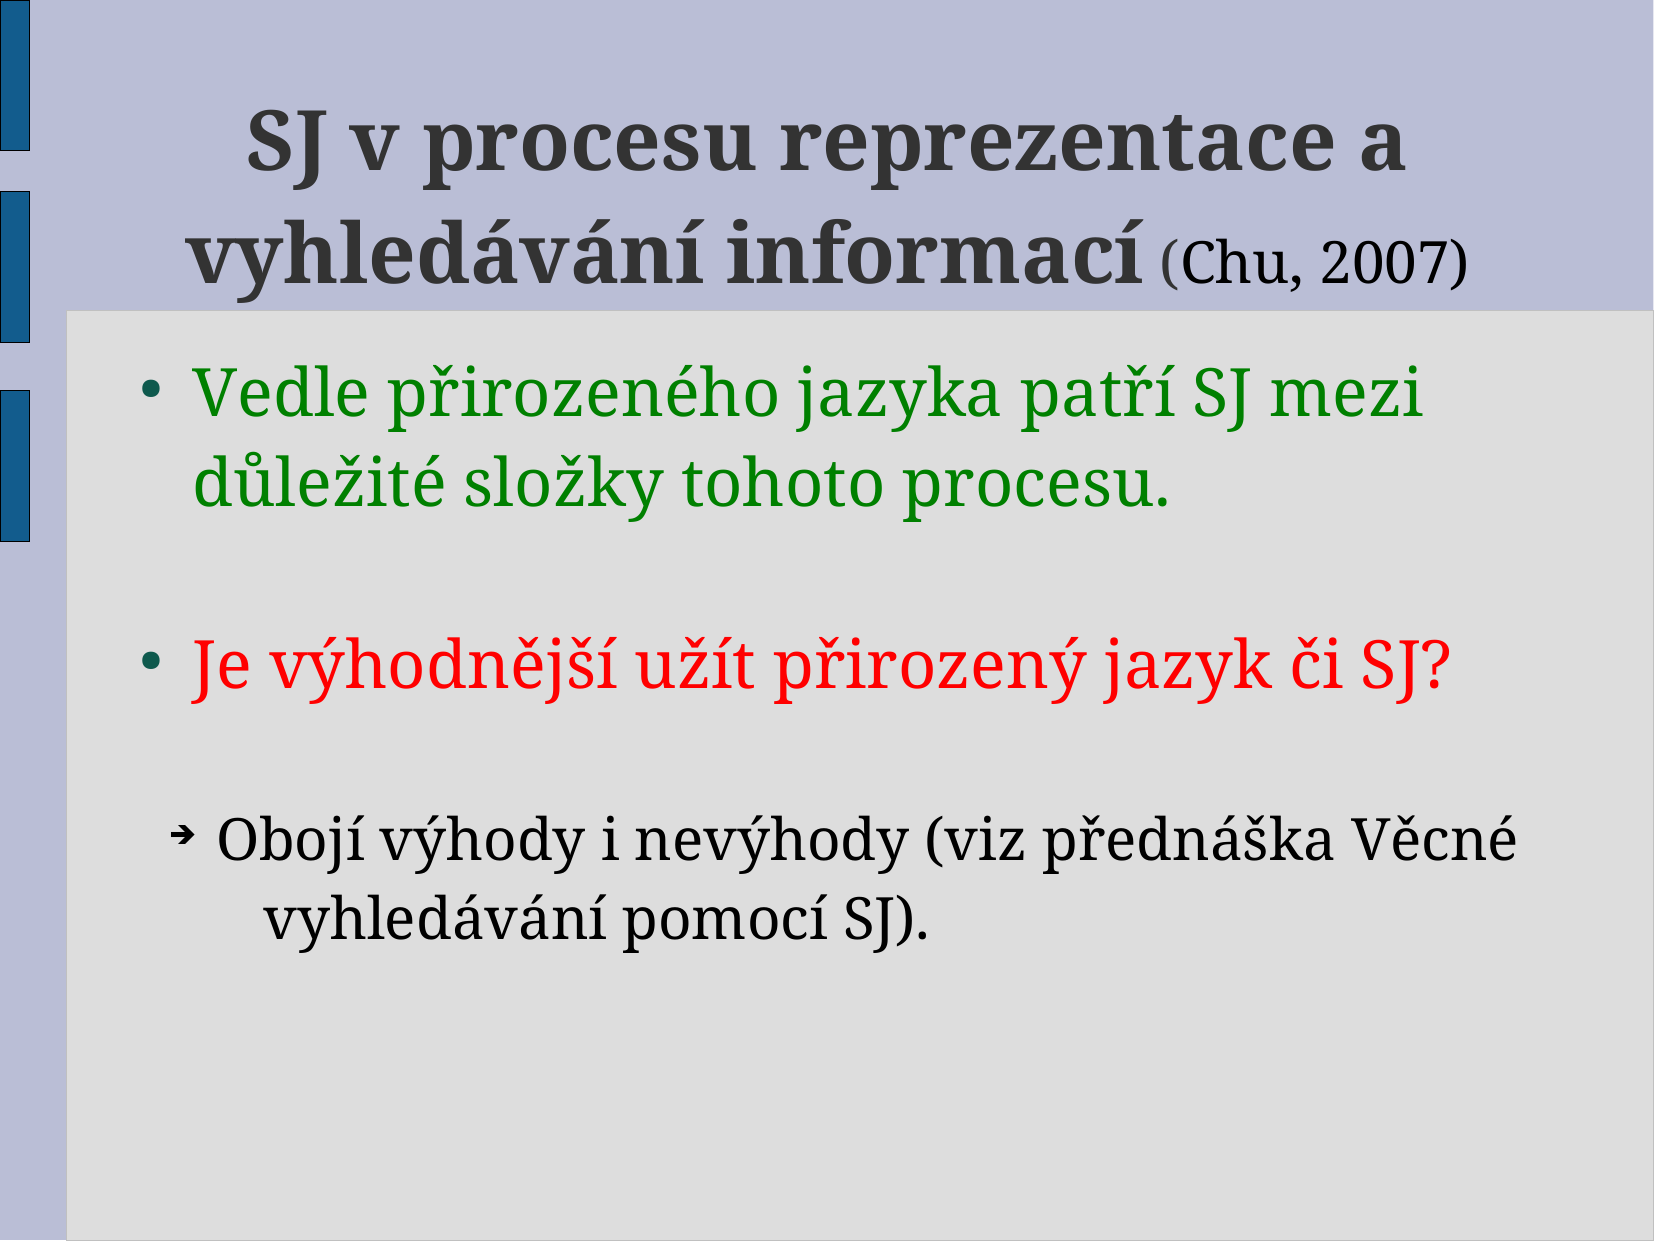

# SJ v procesu reprezentace a vyhledávání informací (Chu, 2007)
Vedle přirozeného jazyka patří SJ mezi důležité složky tohoto procesu.
Je výhodnější užít přirozený jazyk či SJ?
Obojí výhody i nevýhody (viz přednáška Věcné vyhledávání pomocí SJ).